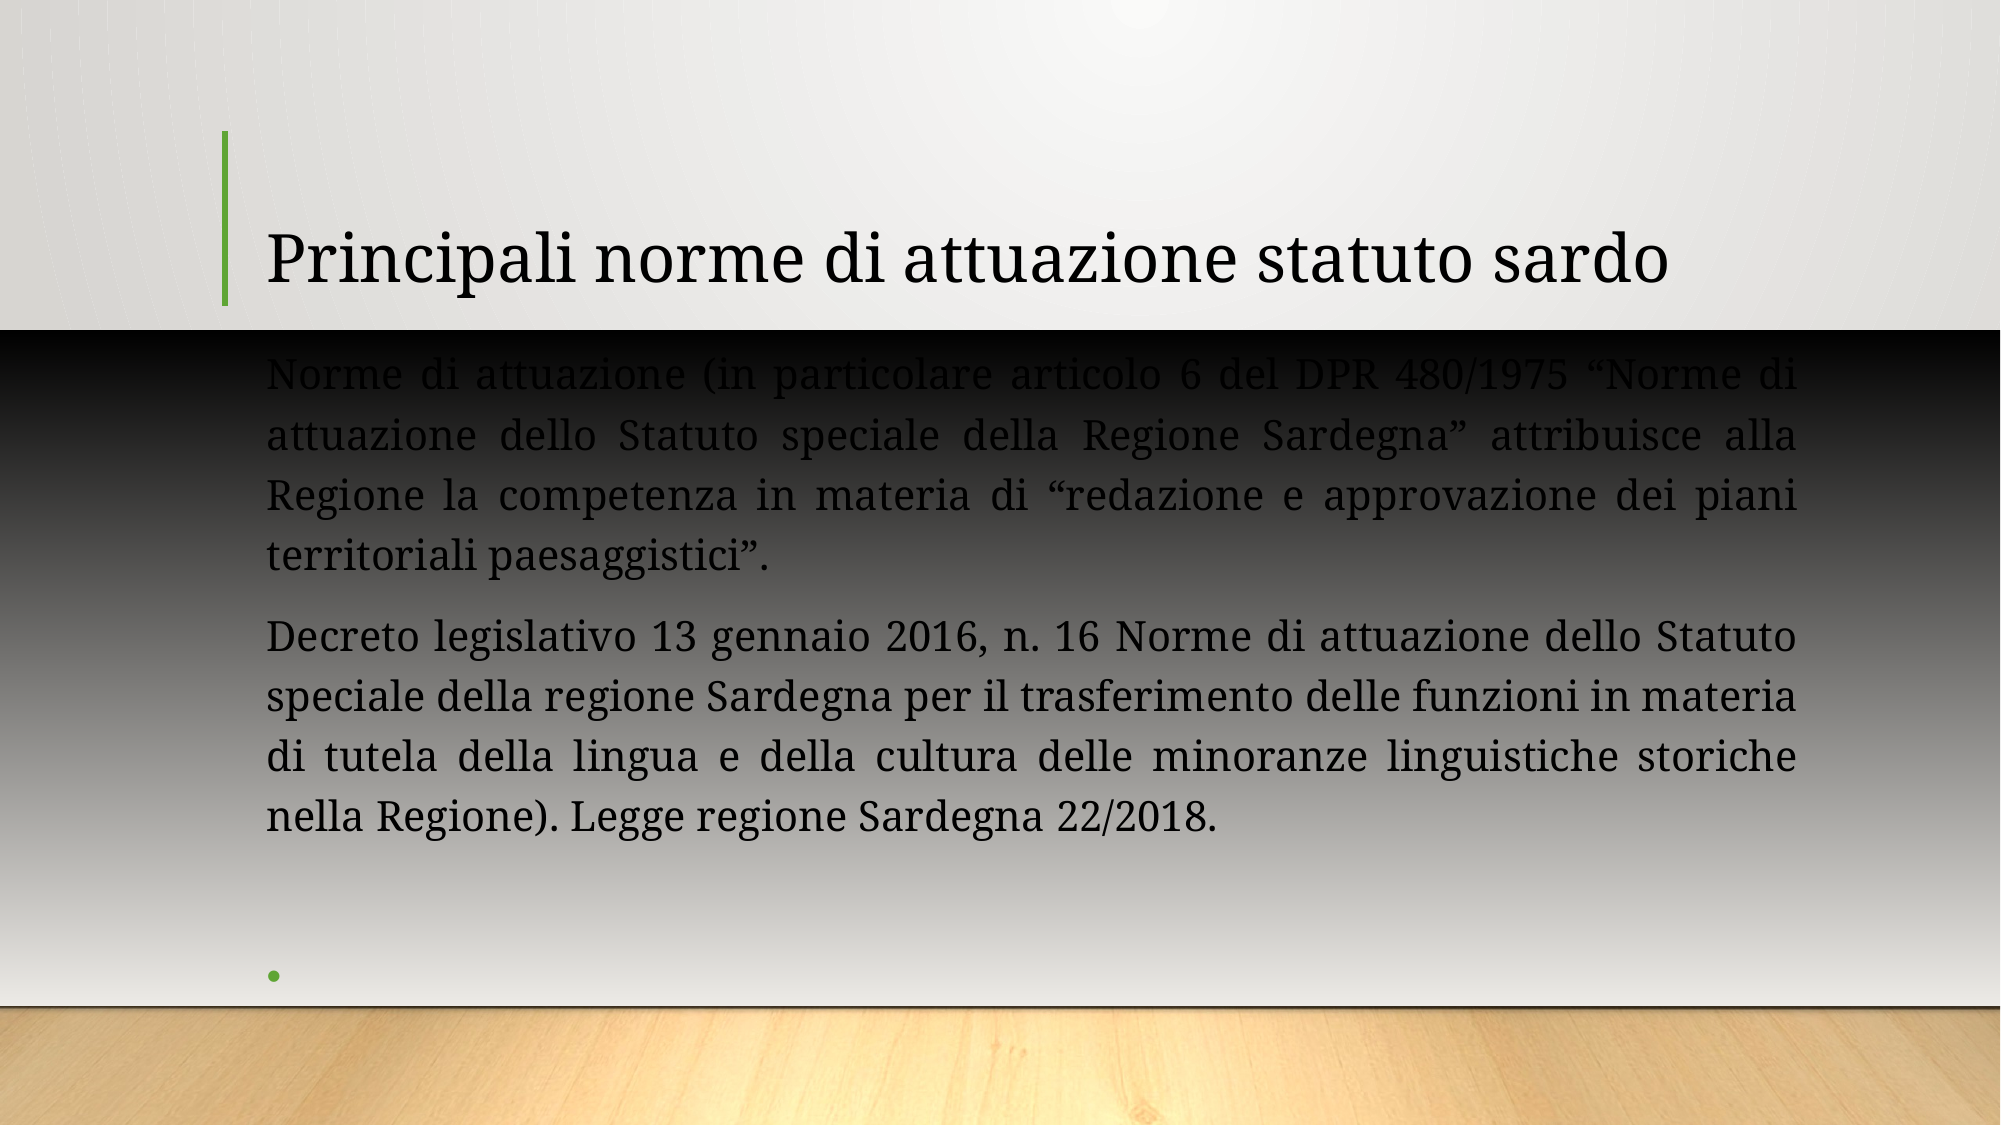

# Principali norme di attuazione statuto sardo
Norme di attuazione (in particolare articolo 6 del DPR 480/1975 “Norme di attuazione dello Statuto speciale della Regione Sardegna” attribuisce alla Regione la competenza in materia di “redazione e approvazione dei piani territoriali paesaggistici”.
Decreto legislativo 13 gennaio 2016, n. 16 Norme di attuazione dello Statuto speciale della regione Sardegna per il trasferimento delle funzioni in materia di tutela della lingua e della cultura delle minoranze linguistiche storiche nella Regione). Legge regione Sardegna 22/2018.